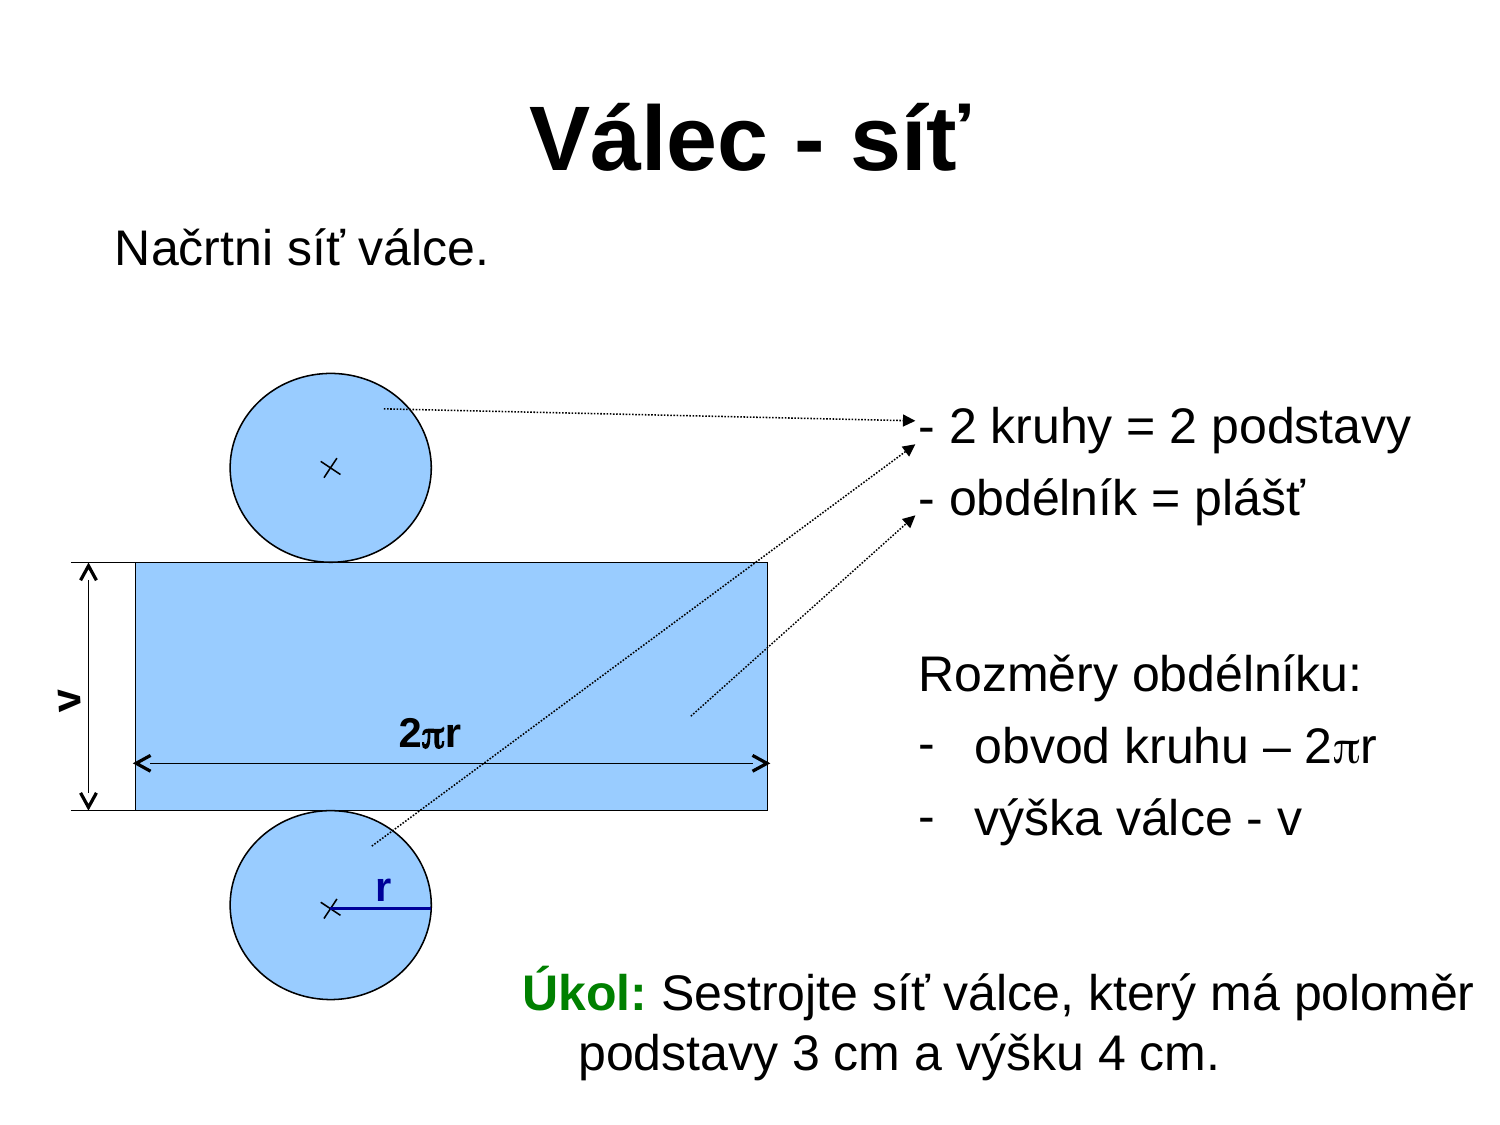

# Válec - síť
Načrtni síť válce.
- 2 kruhy = 2 podstavy
- obdélník = plášť
Rozměry obdélníku:
obvod kruhu – 2r
výška válce - v
v
2r
r
Úkol: Sestrojte síť válce, který má poloměr podstavy 3 cm a výšku 4 cm.